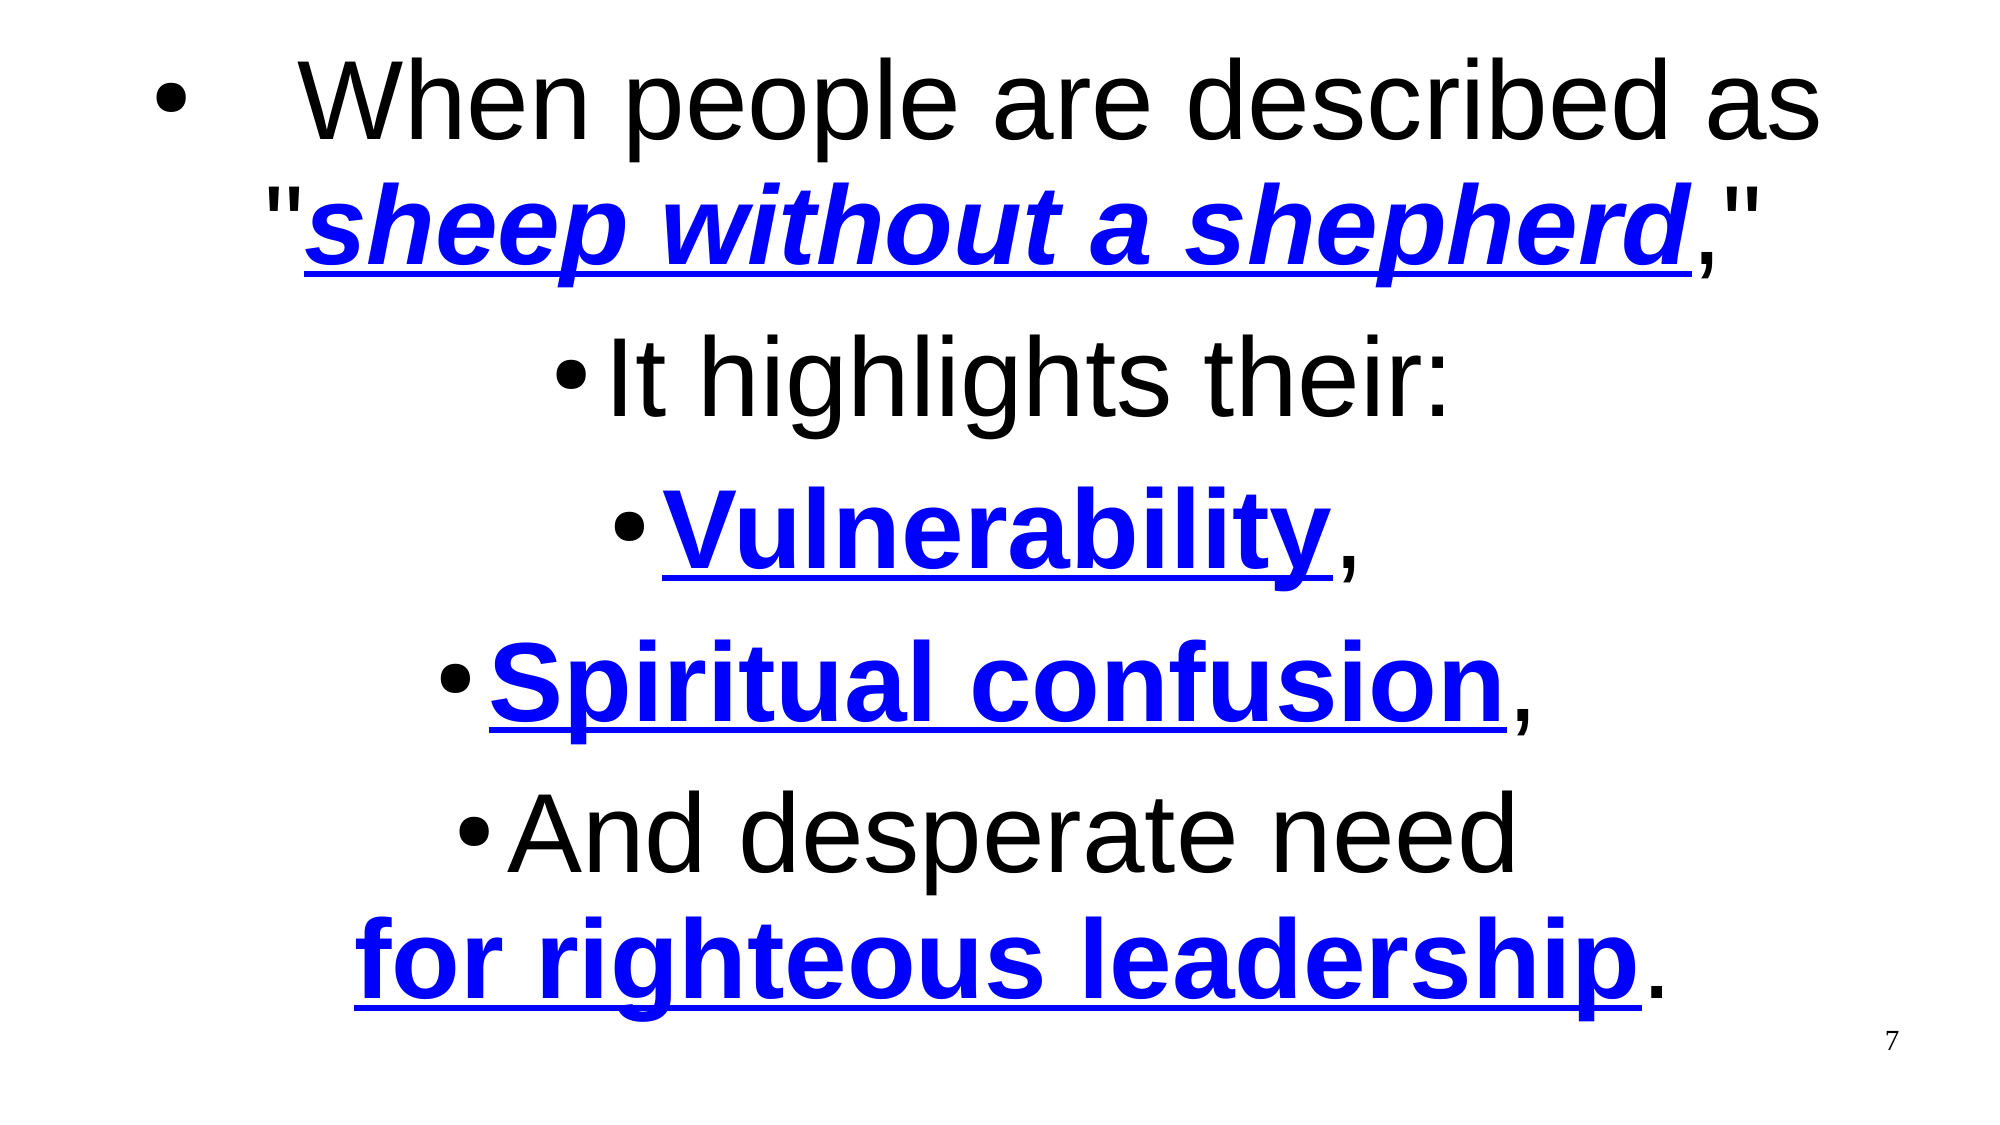

# When people are described as "sheep without a shepherd,"
It highlights their:
Vulnerability,
Spiritual confusion,
And desperate need
for righteous leadership.
7